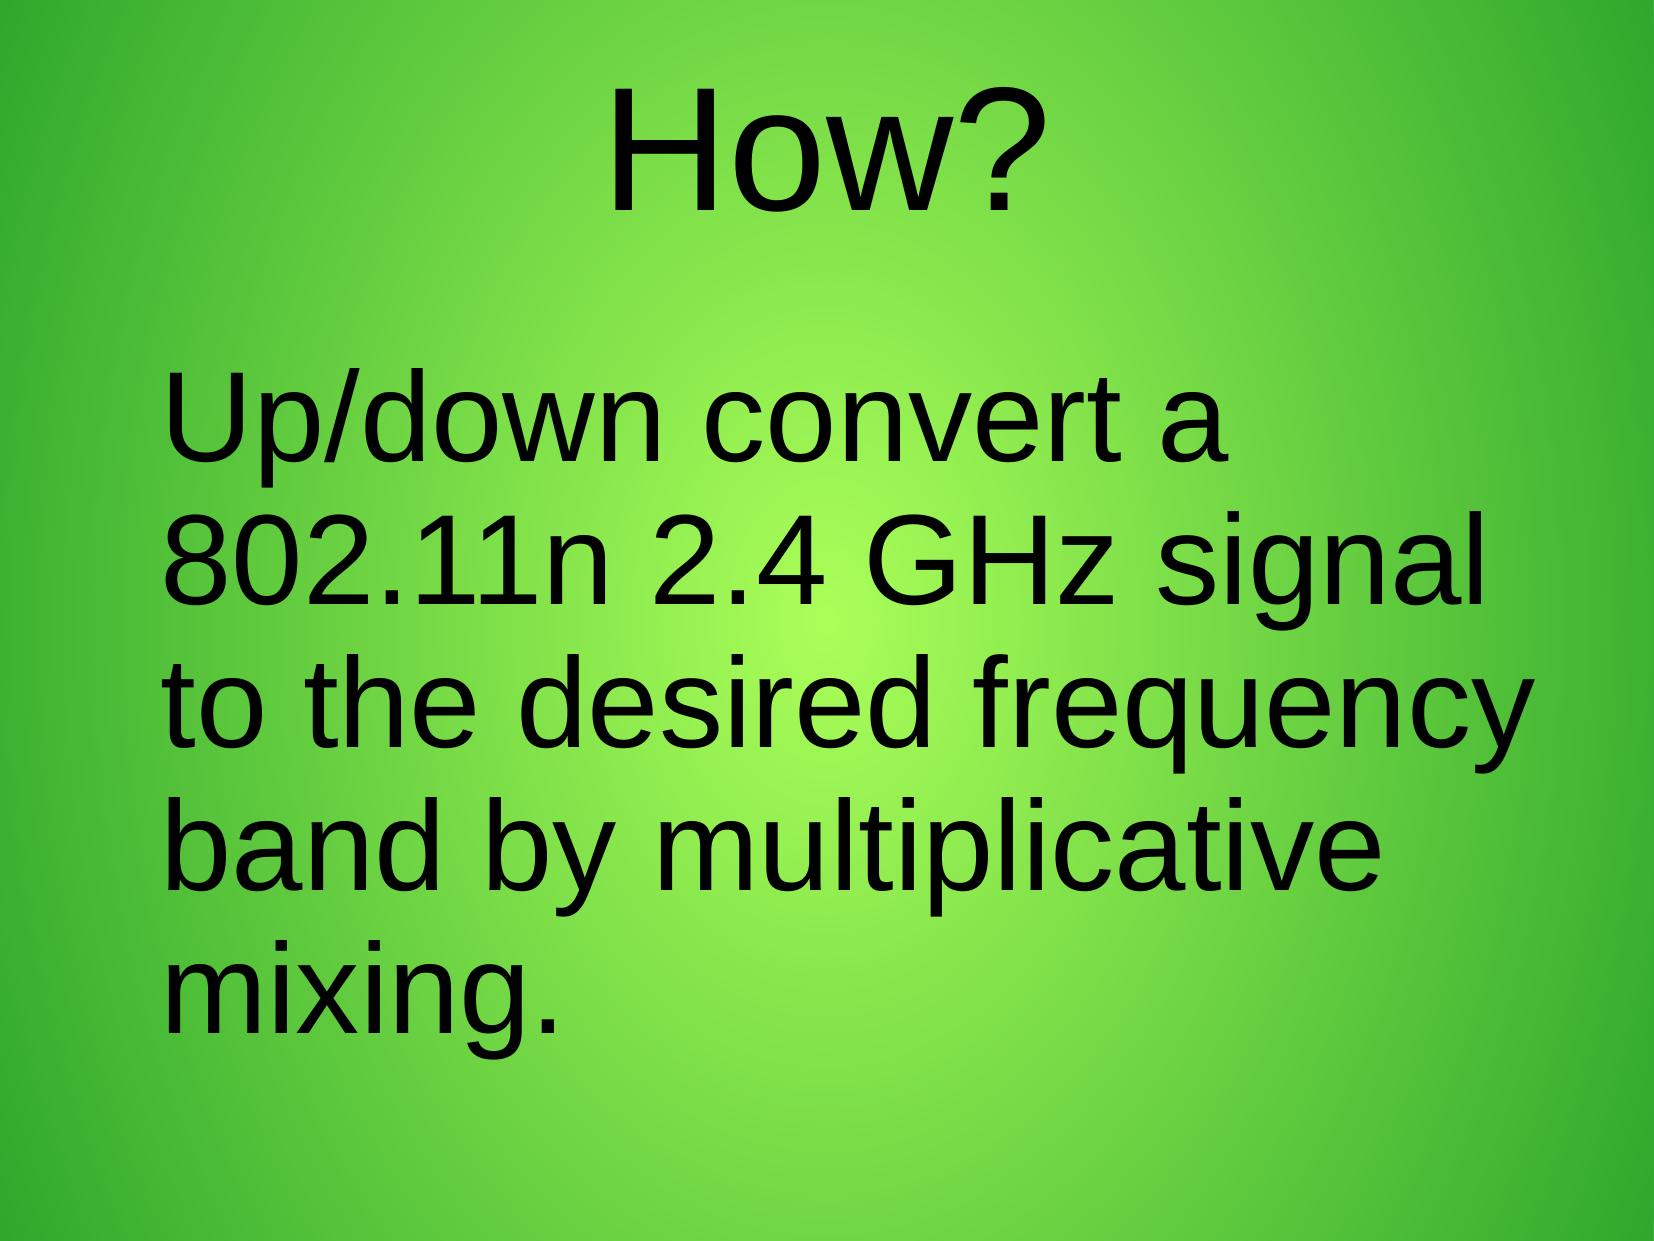

# How?
Up/down convert a 802.11n 2.4 GHz signal to the desired frequency band by multiplicative mixing.